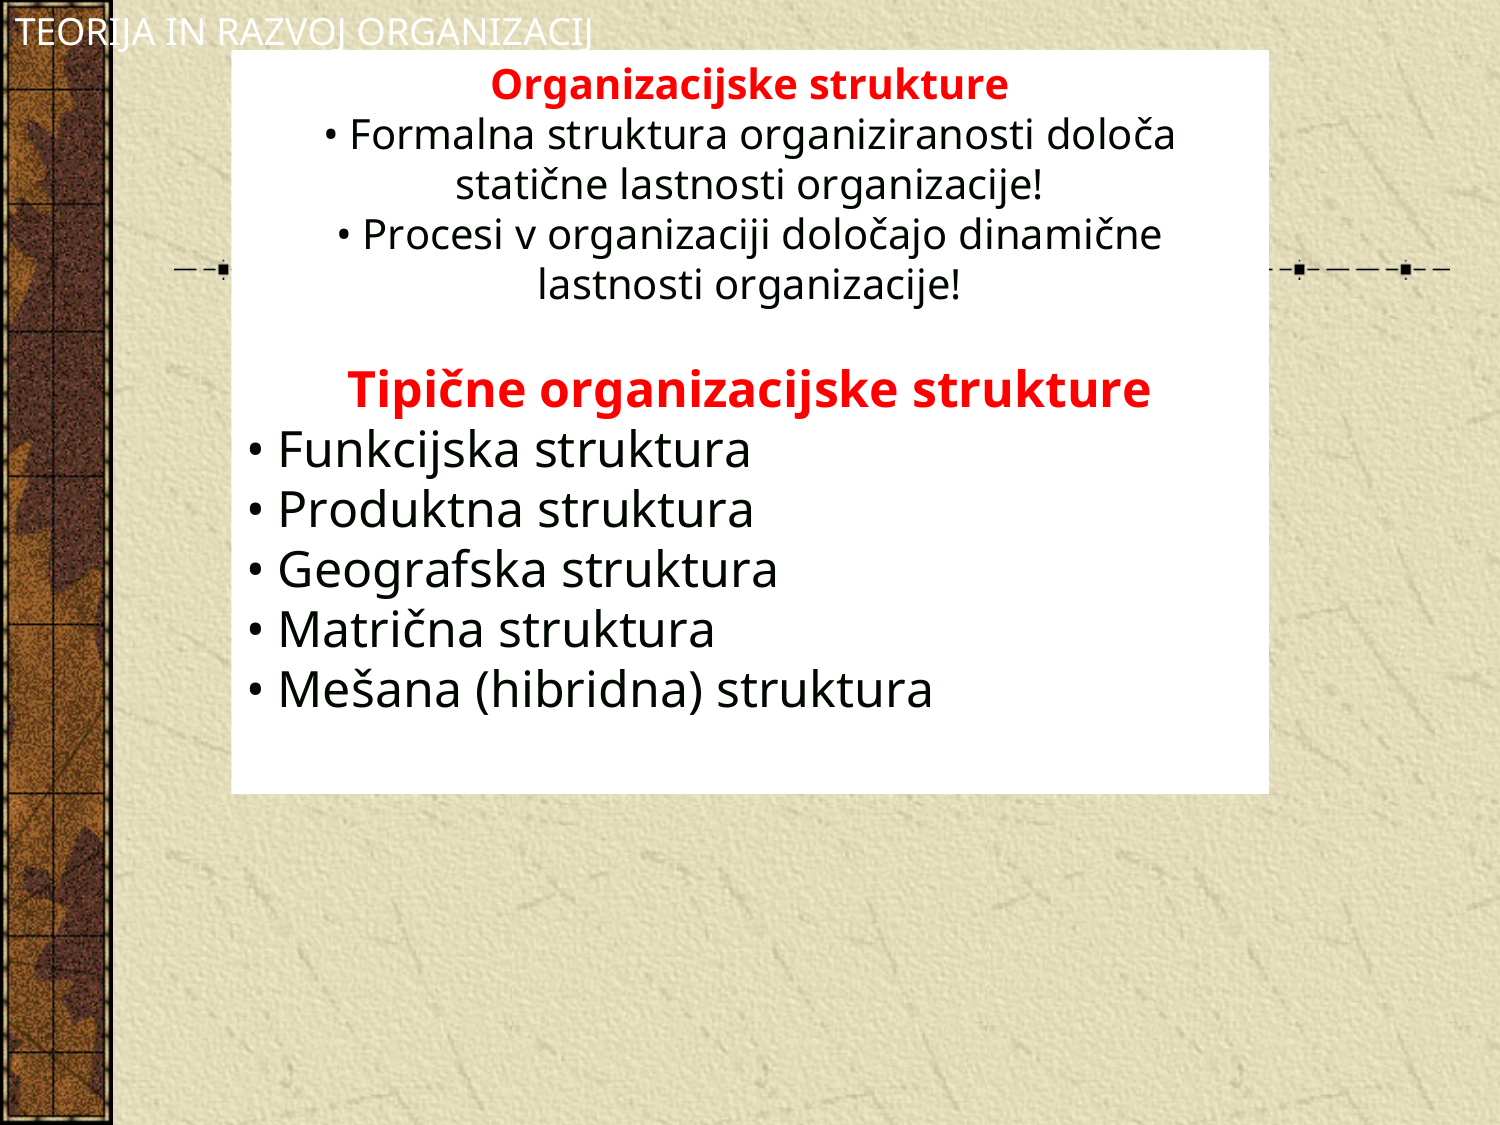

TEORIJA IN RAZVOJ ORGANIZACIJ
Organizacijske strukture
• Formalna struktura organiziranosti določa
statične lastnosti organizacije!
• Procesi v organizaciji določajo dinamične
lastnosti organizacije!
Tipične organizacijske strukture
• Funkcijska struktura
• Produktna struktura
• Geografska struktura
• Matrična struktura
• Mešana (hibridna) struktura